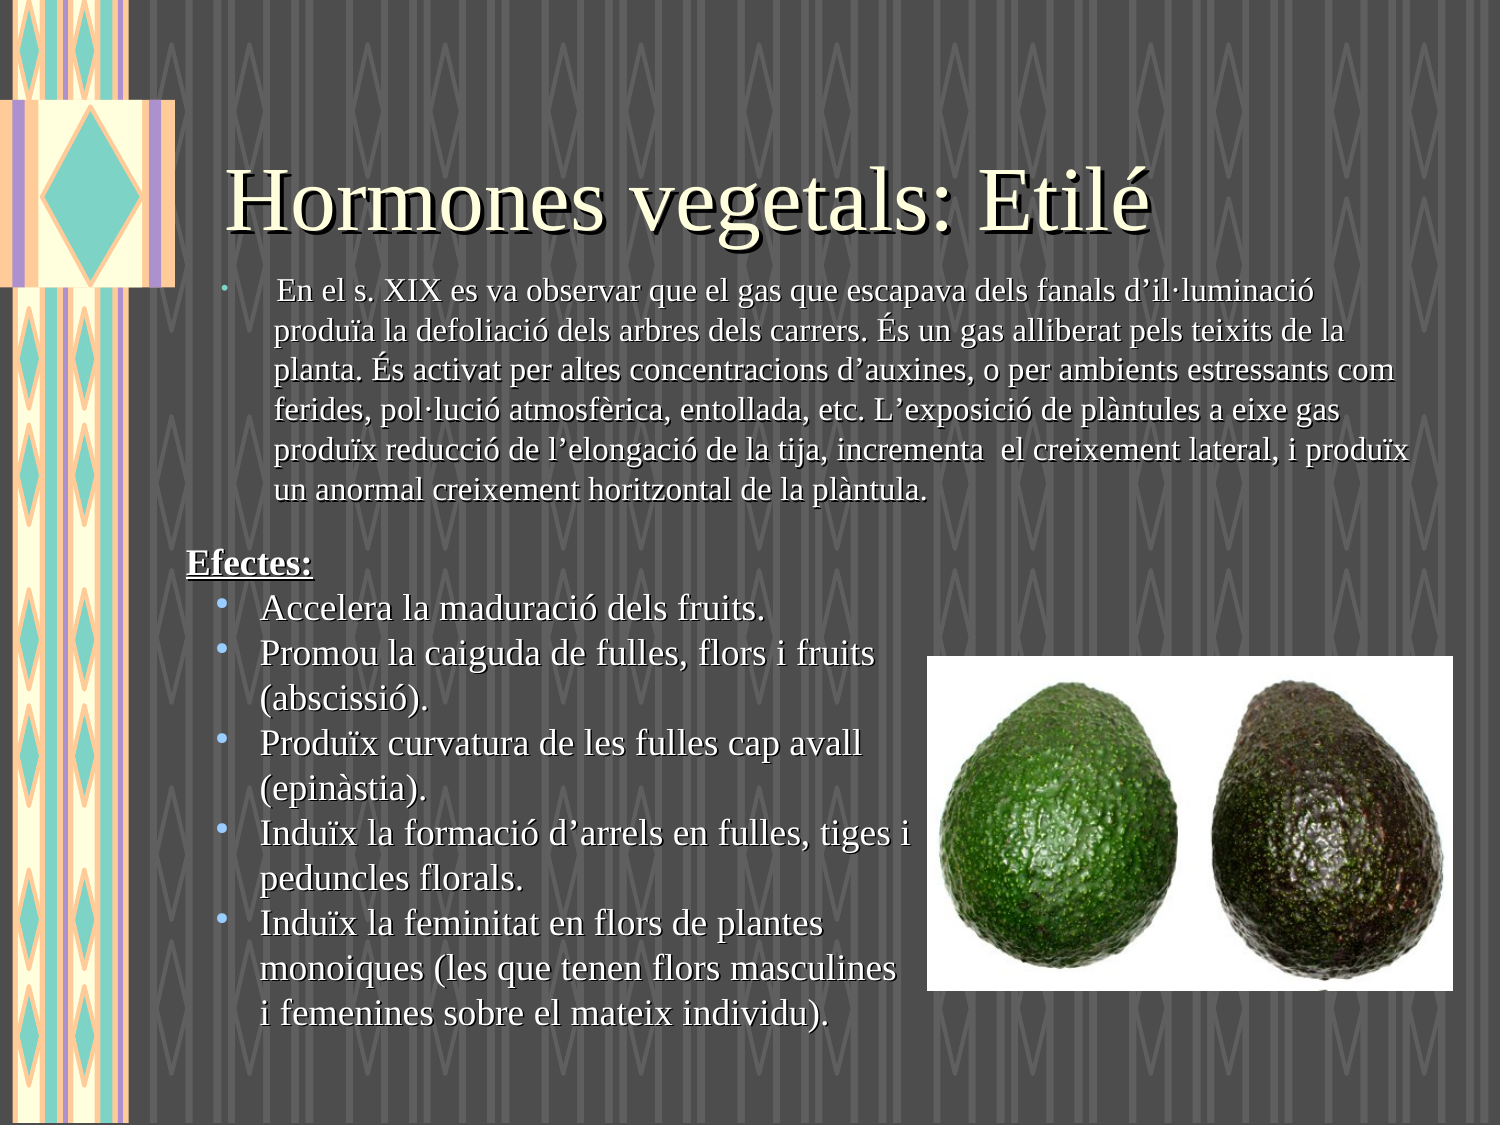

# Hormones vegetals: Etilé
En el s. XIX es va observar que el gas que escapava dels fanals d’il·luminació produïa la defoliació dels arbres dels carrers. És un gas alliberat pels teixits de la planta. És activat per altes concentracions d’auxines, o per ambients estressants com ferides, pol·lució atmosfèrica, entollada, etc. L’exposició de plàntules a eixe gas produïx reducció de l’elongació de la tija, incrementa el creixement lateral, i produïx un anormal creixement horitzontal de la plàntula.
Efectes:
Accelera la maduració dels fruits.
Promou la caiguda de fulles, flors i fruits (abscissió).
Produïx curvatura de les fulles cap avall (epinàstia).
Induïx la formació d’arrels en fulles, tiges i peduncles florals.
Induïx la feminitat en flors de plantes monoiques (les que tenen flors masculines i femenines sobre el mateix individu).